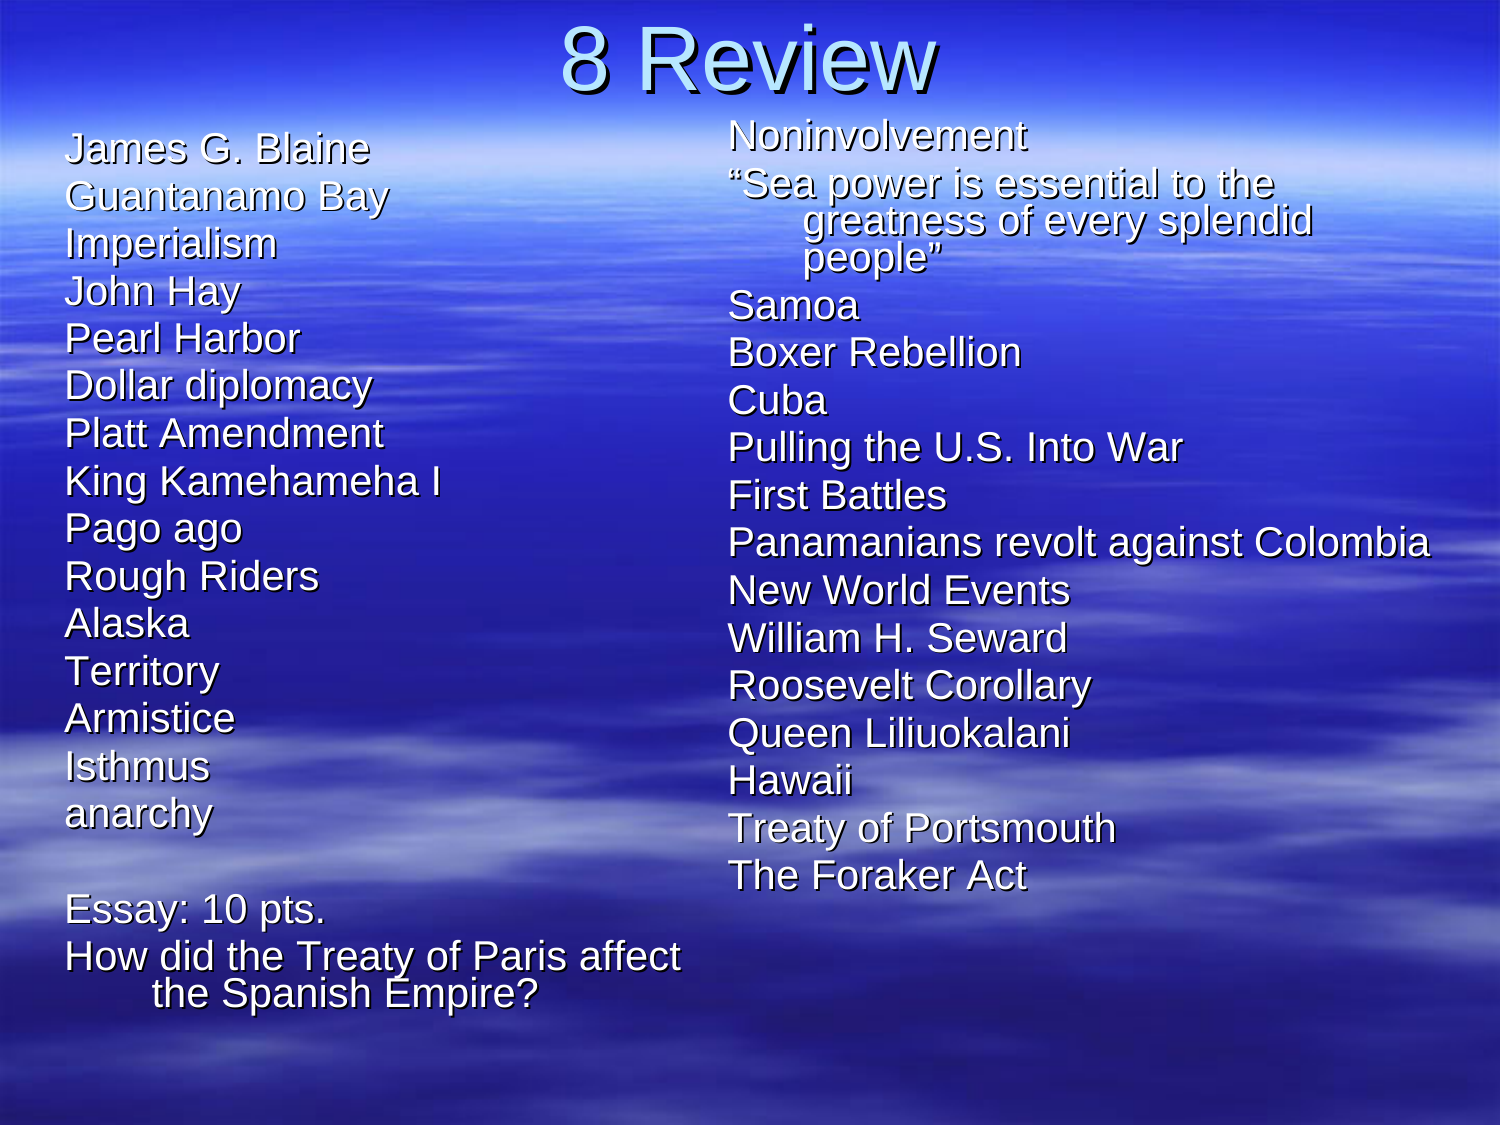

# 8 Review
Noninvolvement
“Sea power is essential to the greatness of every splendid people”
Samoa
Boxer Rebellion
Cuba
Pulling the U.S. Into War
First Battles
Panamanians revolt against Colombia
New World Events
William H. Seward
Roosevelt Corollary
Queen Liliuokalani
Hawaii
Treaty of Portsmouth
The Foraker Act
James G. Blaine
Guantanamo Bay
Imperialism
John Hay
Pearl Harbor
Dollar diplomacy
Platt Amendment
King Kamehameha I
Pago ago
Rough Riders
Alaska
Territory
Armistice
Isthmus
anarchy
Essay: 10 pts.
How did the Treaty of Paris affect the Spanish Empire?